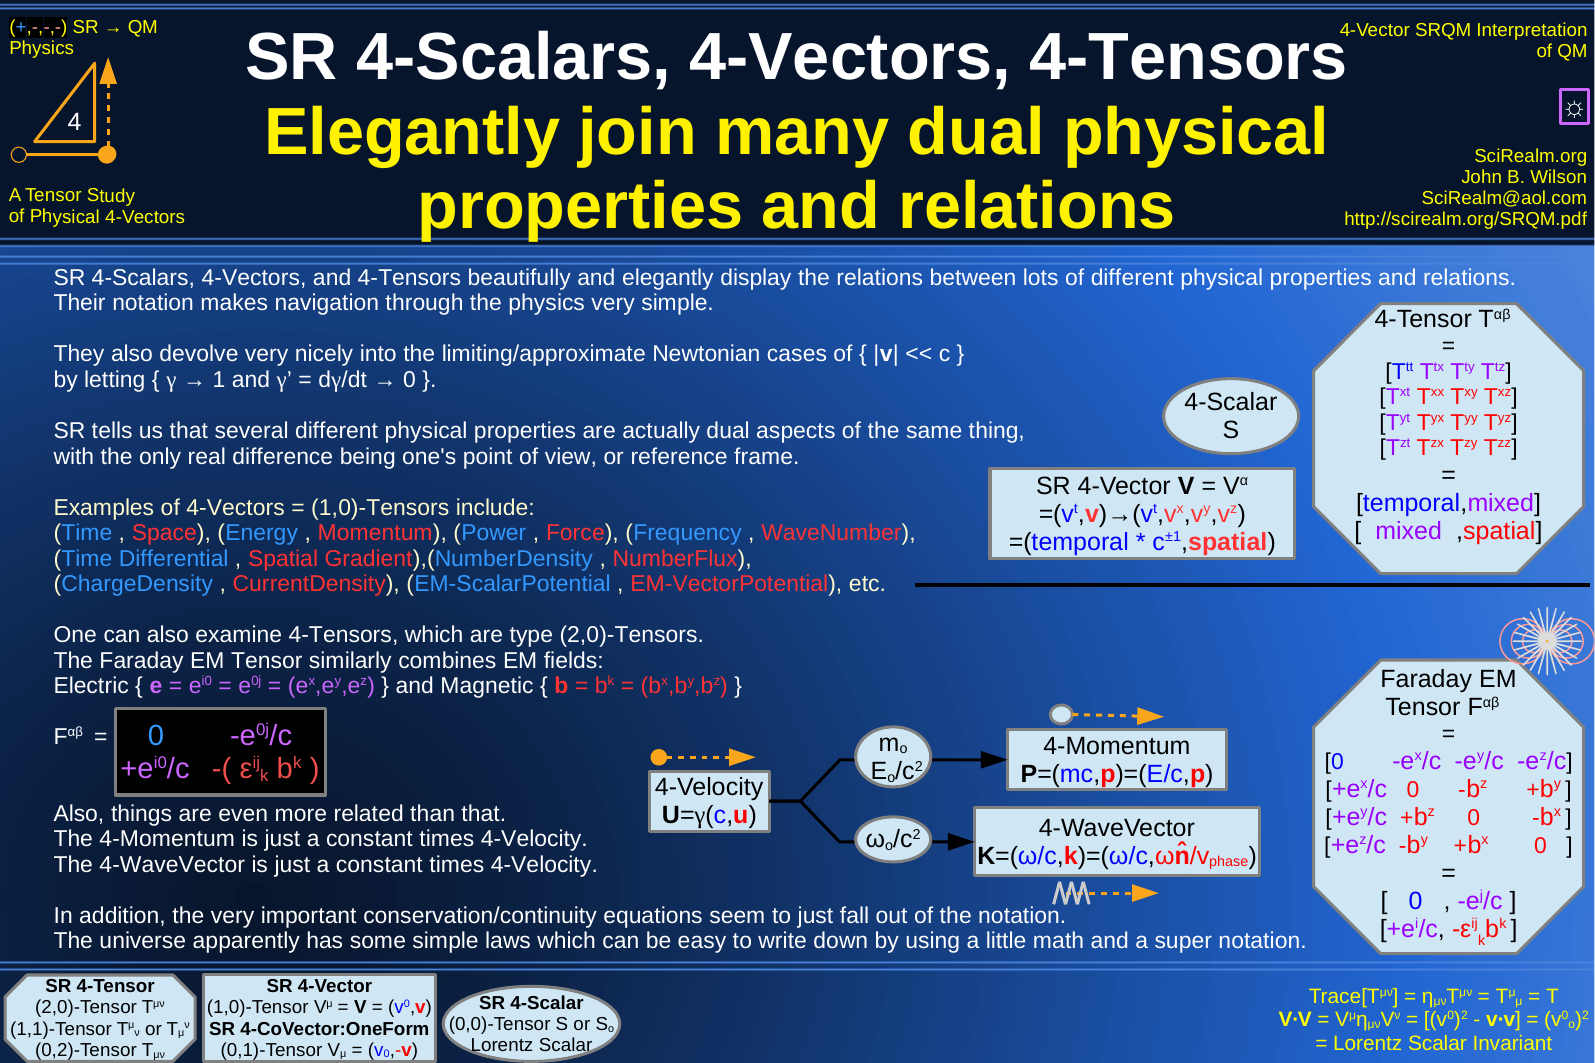

# SR 4-Scalars, 4-Vectors, 4-Tensors Elegantly join many dual physical properties and relations
(+,-,-,-) SR → QM
Physics
A Tensor Study
of Physical 4-Vectors
4-Vector SRQM Interpretation
of QM
SciRealm.org
John B. Wilson
SciRealm@aol.com
http://scirealm.org/SRQM.pdf
4
☼
SR 4-Scalars, 4-Vectors, and 4-Tensors beautifully and elegantly display the relations between lots of different physical properties and relations. Their notation makes navigation through the physics very simple.
They also devolve very nicely into the limiting/approximate Newtonian cases of { |v| << c }
by letting { γ → 1 and γ’ = dγ/dt → 0 }.
SR tells us that several different physical properties are actually dual aspects of the same thing,
with the only real difference being one's point of view, or reference frame.
Examples of 4-Vectors = (1,0)-Tensors include:
(Time , Space), (Energy , Momentum), (Power , Force), (Frequency , WaveNumber),
(Time Differential , Spatial Gradient),(NumberDensity , NumberFlux),
(ChargeDensity , CurrentDensity), (EM-ScalarPotential , EM-VectorPotential), etc.
One can also examine 4-Tensors, which are type (2,0)-Tensors.
The Faraday EM Tensor similarly combines EM fields:
Electric { e = ei0 = e0j = (ex,ey,ez) } and Magnetic { b = bk = (bx,by,bz) }
Fαβ =
Also, things are even more related than that.
The 4-Momentum is just a constant times 4-Velocity.
The 4-WaveVector is just a constant times 4-Velocity.
In addition, the very important conservation/continuity equations seem to just fall out of the notation.
The universe apparently has some simple laws which can be easy to write down by using a little math and a super notation.
4-Tensor Tαβ
=
[Ttt Ttx Tty Ttz]
[Txt Txx Txy Txz]
[Tyt Tyx Tyy Tyz]
[Tzt Tzx Tzy Tzz]
=
[temporal,mixed]
[ mixed ,spatial]
4-Scalar
S
SR 4-Vector V = Vα
=(vt,v)→(vt,vx,vy,vz)
=(temporal * c±1,spatial)
Faraday EM
Tensor Fαβ
=
[0 -ex/c -ey/c -ez/c]
[+ex/c 0 -bz +by ]
[+ey/c +bz 0 -bx ]
[+ez/c -by +bx 0 ]
=
[ 0 , -ej/c ]
[+ei/c, -εijkbk ]
0 -e0j/c
+ei0/c	 -( εijk bk )
mo
 Eo/c2
4-Momentum
P=(mc,p)=(E/c,p)
4-Velocity
U=γ(c,u)
4-WaveVector
K=(ω/c,k)=(ω/c,ωn̂/vphase)
ωo/c2
SR 4-Tensor
(2,0)-Tensor Tμν
(1,1)-Tensor Tμν or Tμν
(0,2)-Tensor Tμν
SR 4-Vector
(1,0)-Tensor Vμ = V = (v0,v)
SR 4-CoVector:OneForm
(0,1)-Tensor Vμ = (v0,-v)
Trace[Tμν] = ημνTμν = Tμμ = T
V∙V = VμημνVν = [(v0)2 - v∙v] = (v0o)2
= Lorentz Scalar Invariant
SR 4-Scalar
(0,0)-Tensor S or So
Lorentz Scalar